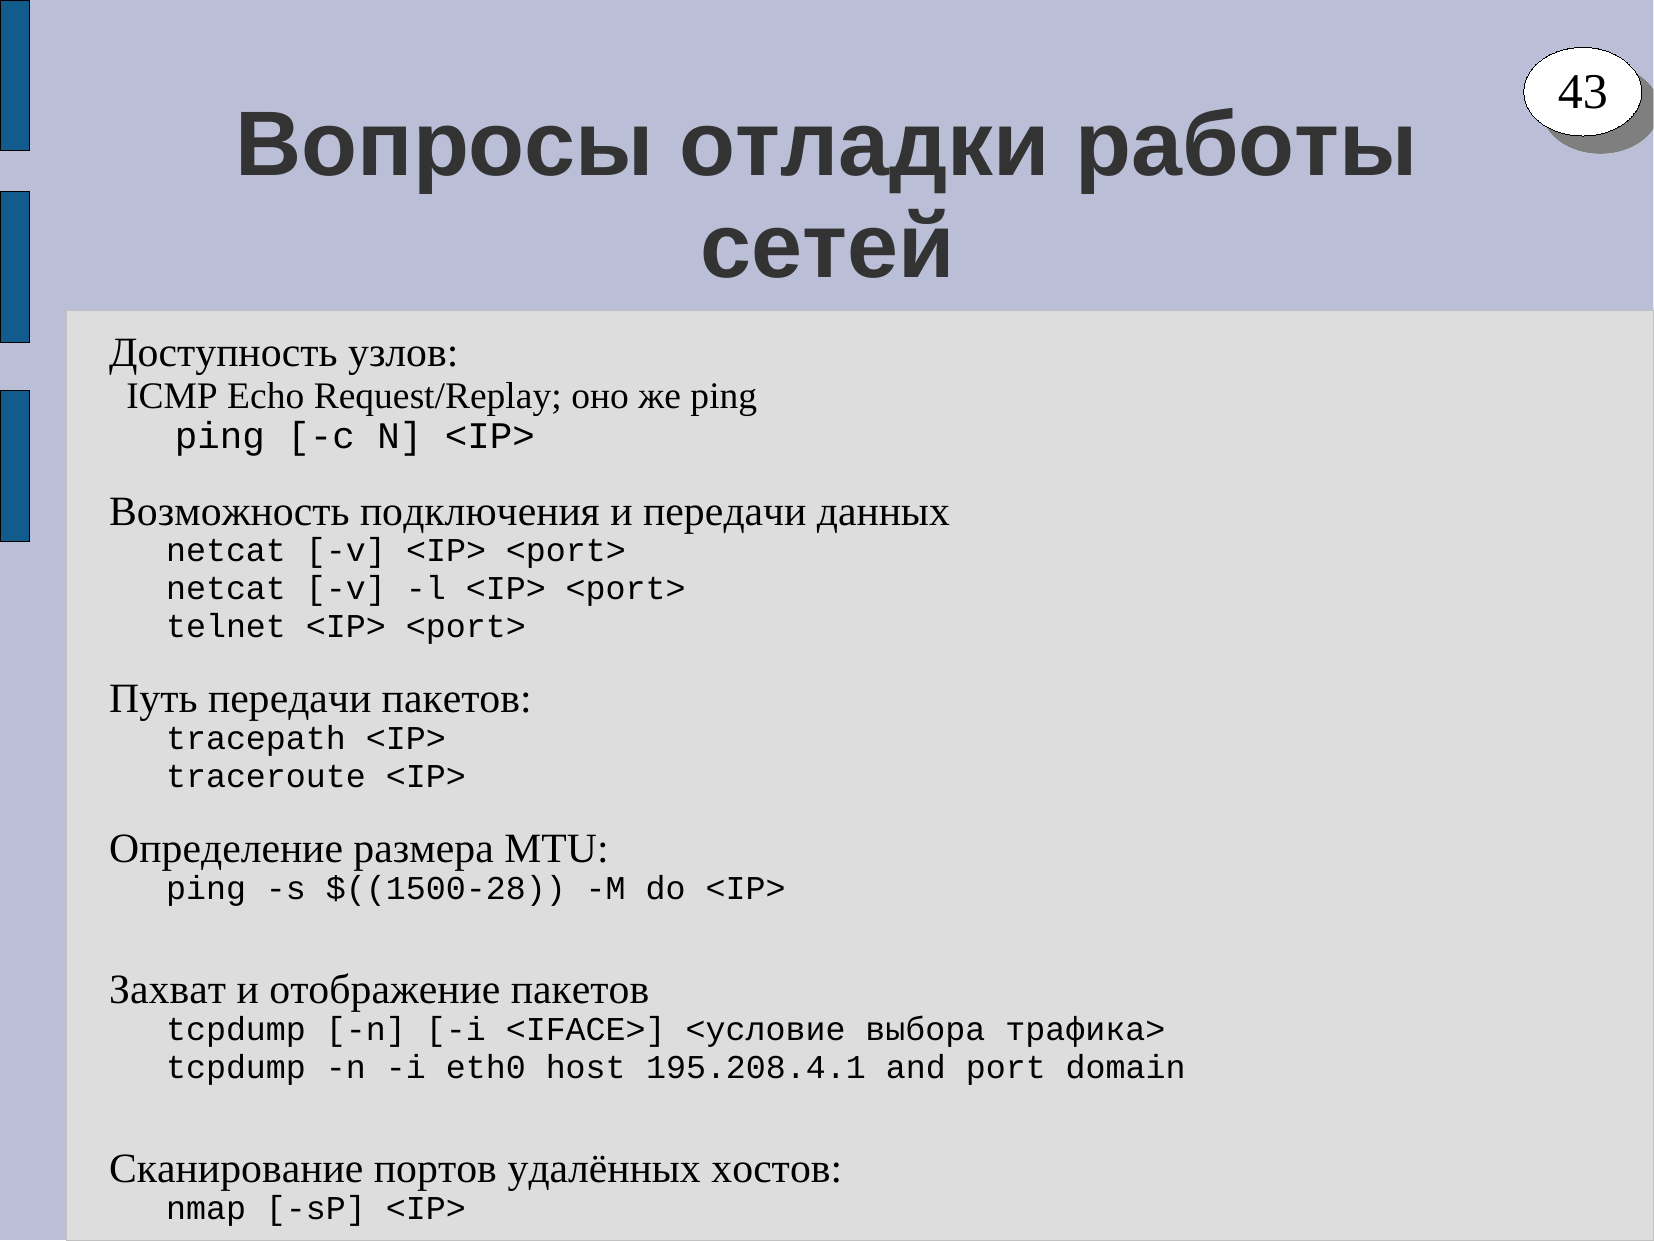

43
# Вопросы отладки работы сетей
Доступность узлов:
 ICMP Echo Request/Replay; оно же ping
 ping [-c N] <IP>
Возможность подключения и передачи данных
 netcat [-v] <IP> <port>
 netcat [-v] -l <IP> <port>
 telnet <IP> <port>
Путь передачи пакетов:
 tracepath <IP>
 traceroute <IP>
Определение размера MTU:
 ping -s $((1500-28)) -M do <IP>
Захват и отображение пакетов
 tcpdump [-n] [-i <IFACE>] <условие выбора трафика>
 tcpdump -n -i eth0 host 195.208.4.1 and port domain
Сканирование портов удалённых хостов:
 nmap [-sP] <IP>